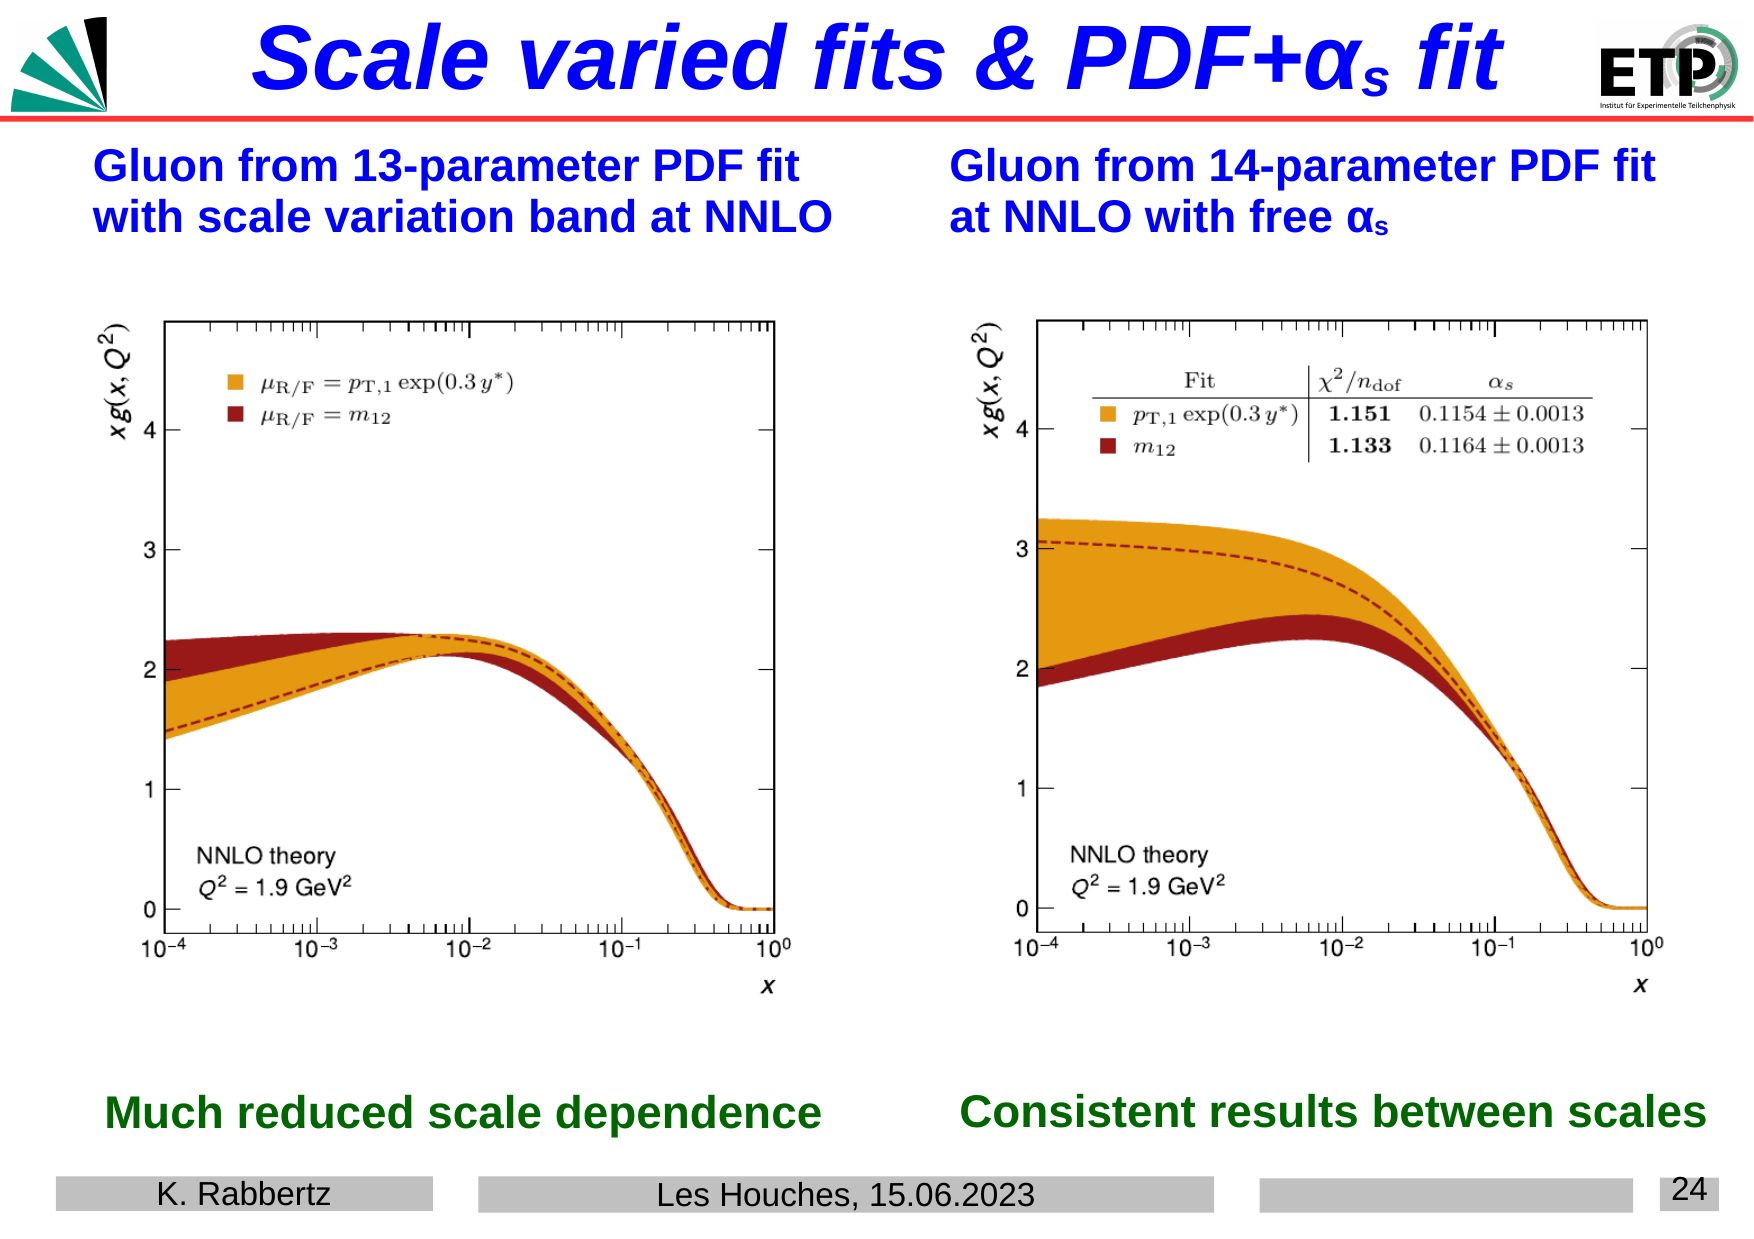

# Scale varied fits & PDF+αs fit
Gluon from 13-parameter PDF fit
with scale variation band at NNLO
Gluon from 14-parameter PDF fit
at NNLO with free αs
Consistent results between scales
Much reduced scale dependence